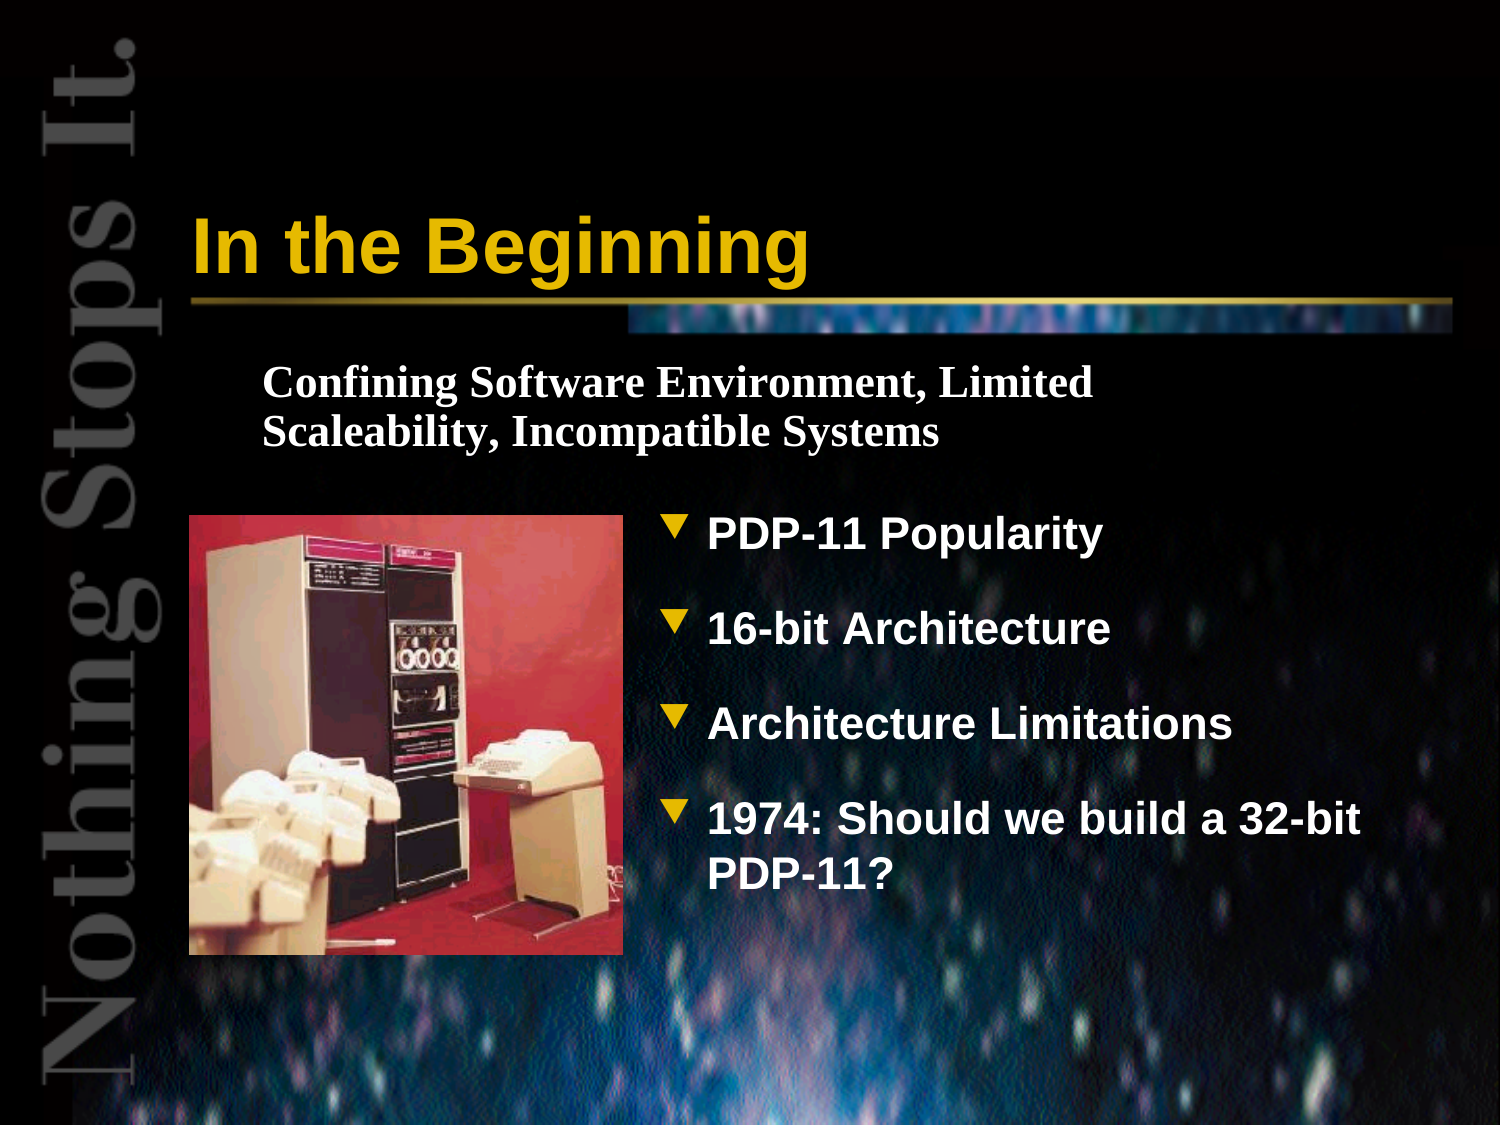

# In the Beginning
Confining Software Environment, Limited Scaleability, Incompatible Systems
PDP-11 Popularity
16-bit Architecture
Architecture Limitations
1974: Should we build a 32-bit PDP-11?